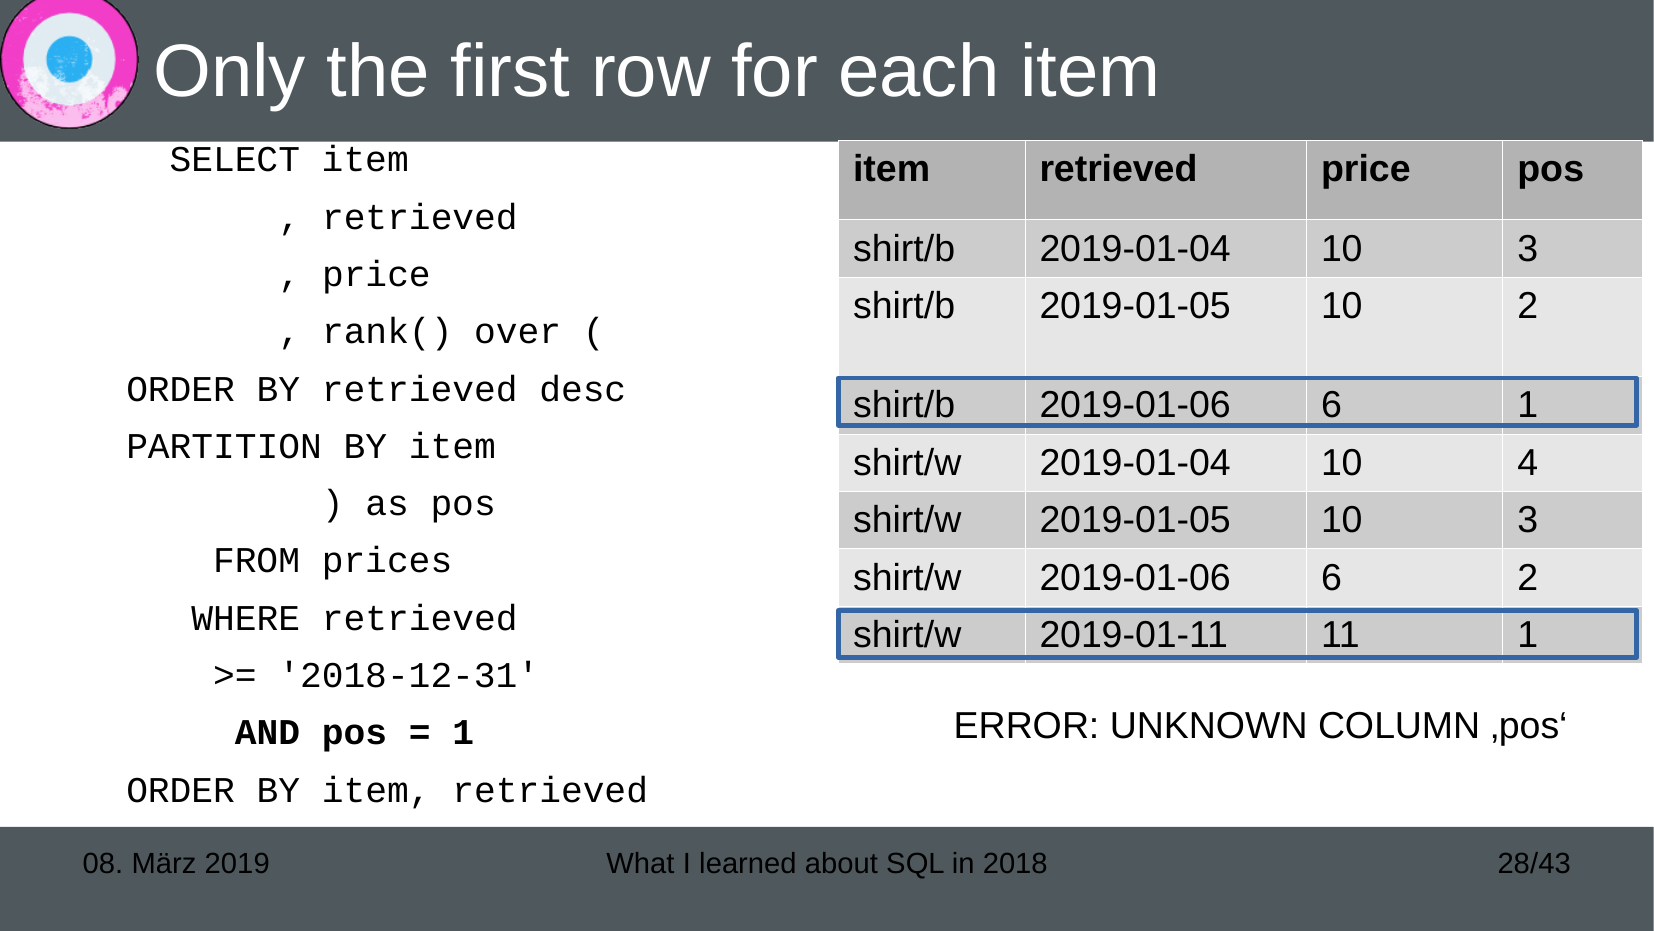

# Only the first row for each item
| item | retrieved | price | pos |
| --- | --- | --- | --- |
| shirt/b | 2019-01-04 | 10 | 3 |
| shirt/b | 2019-01-05 | 10 | 2 |
| shirt/b | 2019-01-06 | 6 | 1 |
| shirt/w | 2019-01-04 | 10 | 4 |
| shirt/w | 2019-01-05 | 10 | 3 |
| shirt/w | 2019-01-06 | 6 | 2 |
| shirt/w | 2019-01-11 | 11 | 1 |
 SELECT item
 , retrieved
 , price
 , rank() over (
 ORDER BY retrieved desc
 PARTITION BY item
 ) as pos
 FROM prices
 WHERE retrieved
 >= '2018-12-31'
 AND pos = 1
 ORDER BY item, retrieved
ERROR: UNKNOWN COLUMN ‚pos‘
08. März 2019
28